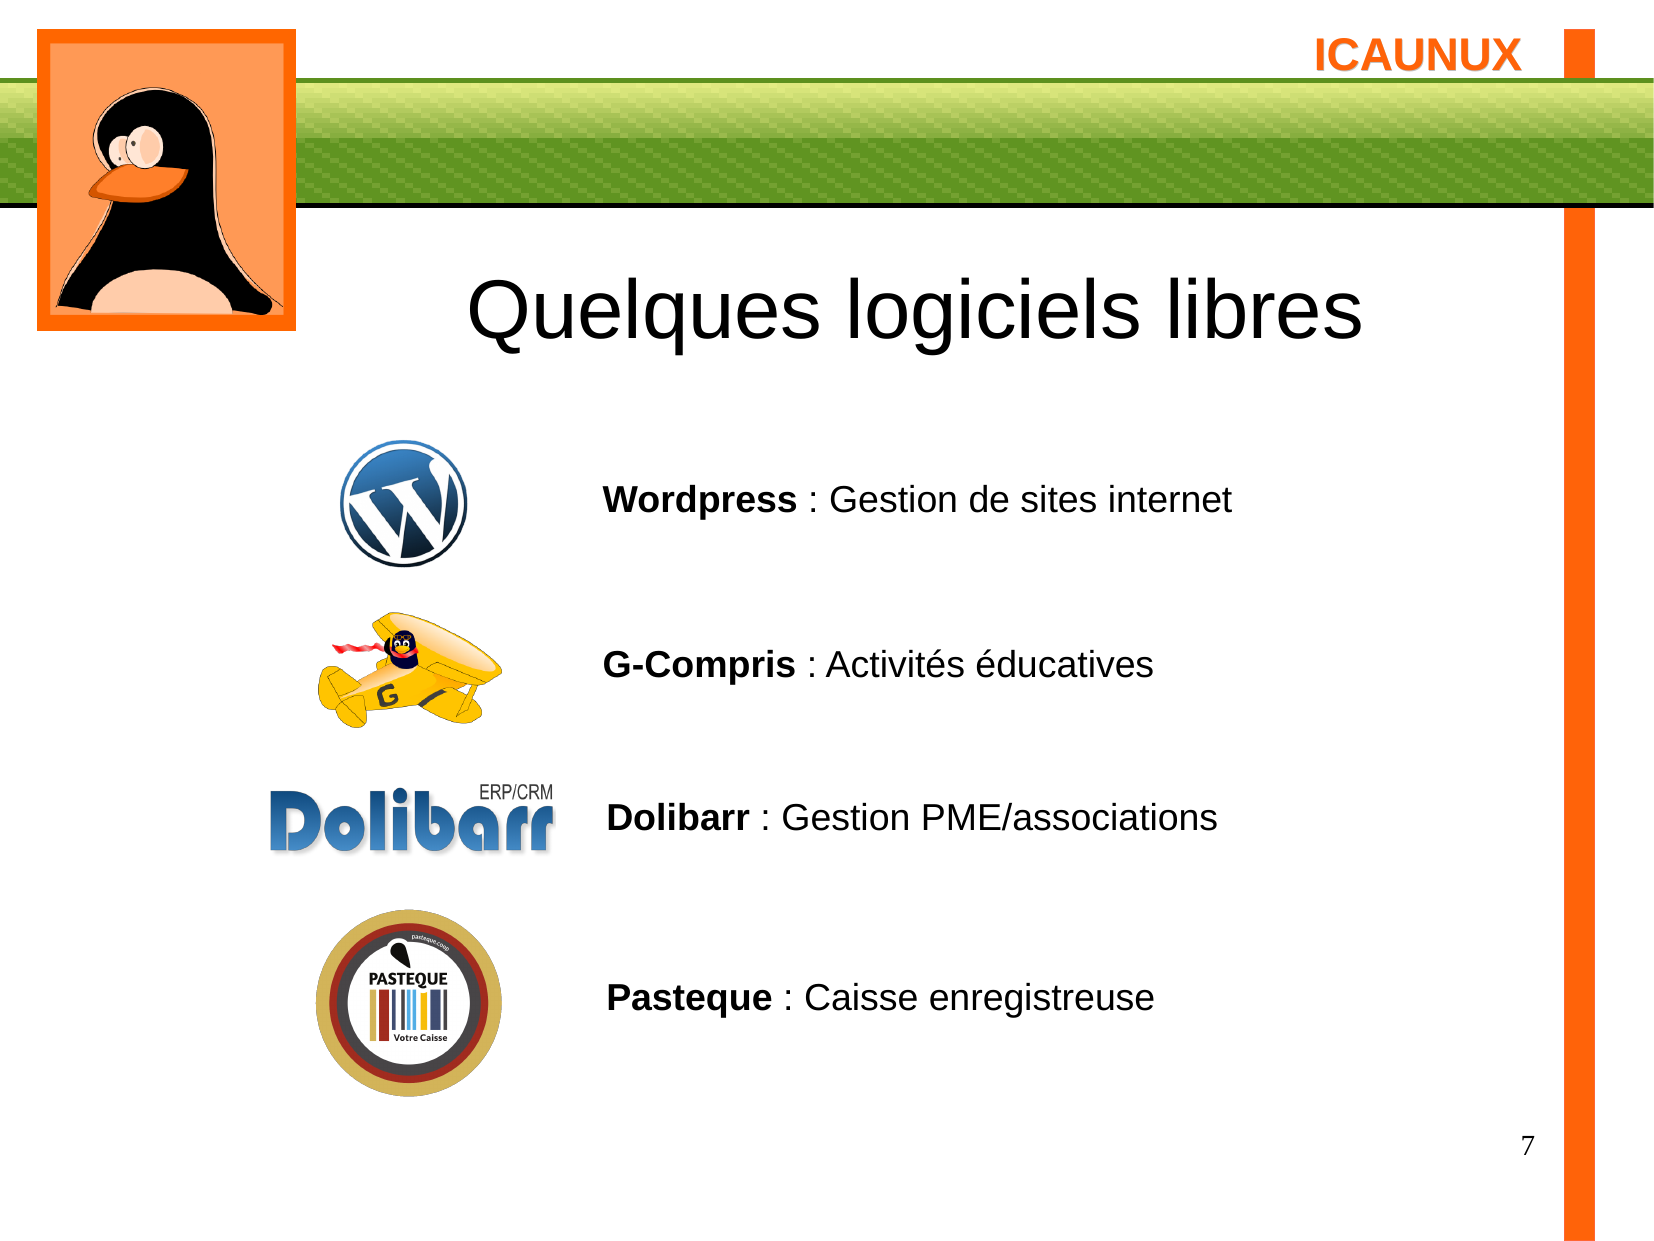

# Quelques logiciels libres
Wordpress : Gestion de sites internet
G-Compris : Activités éducatives
Dolibarr : Gestion PME/associations
Pasteque : Caisse enregistreuse
7